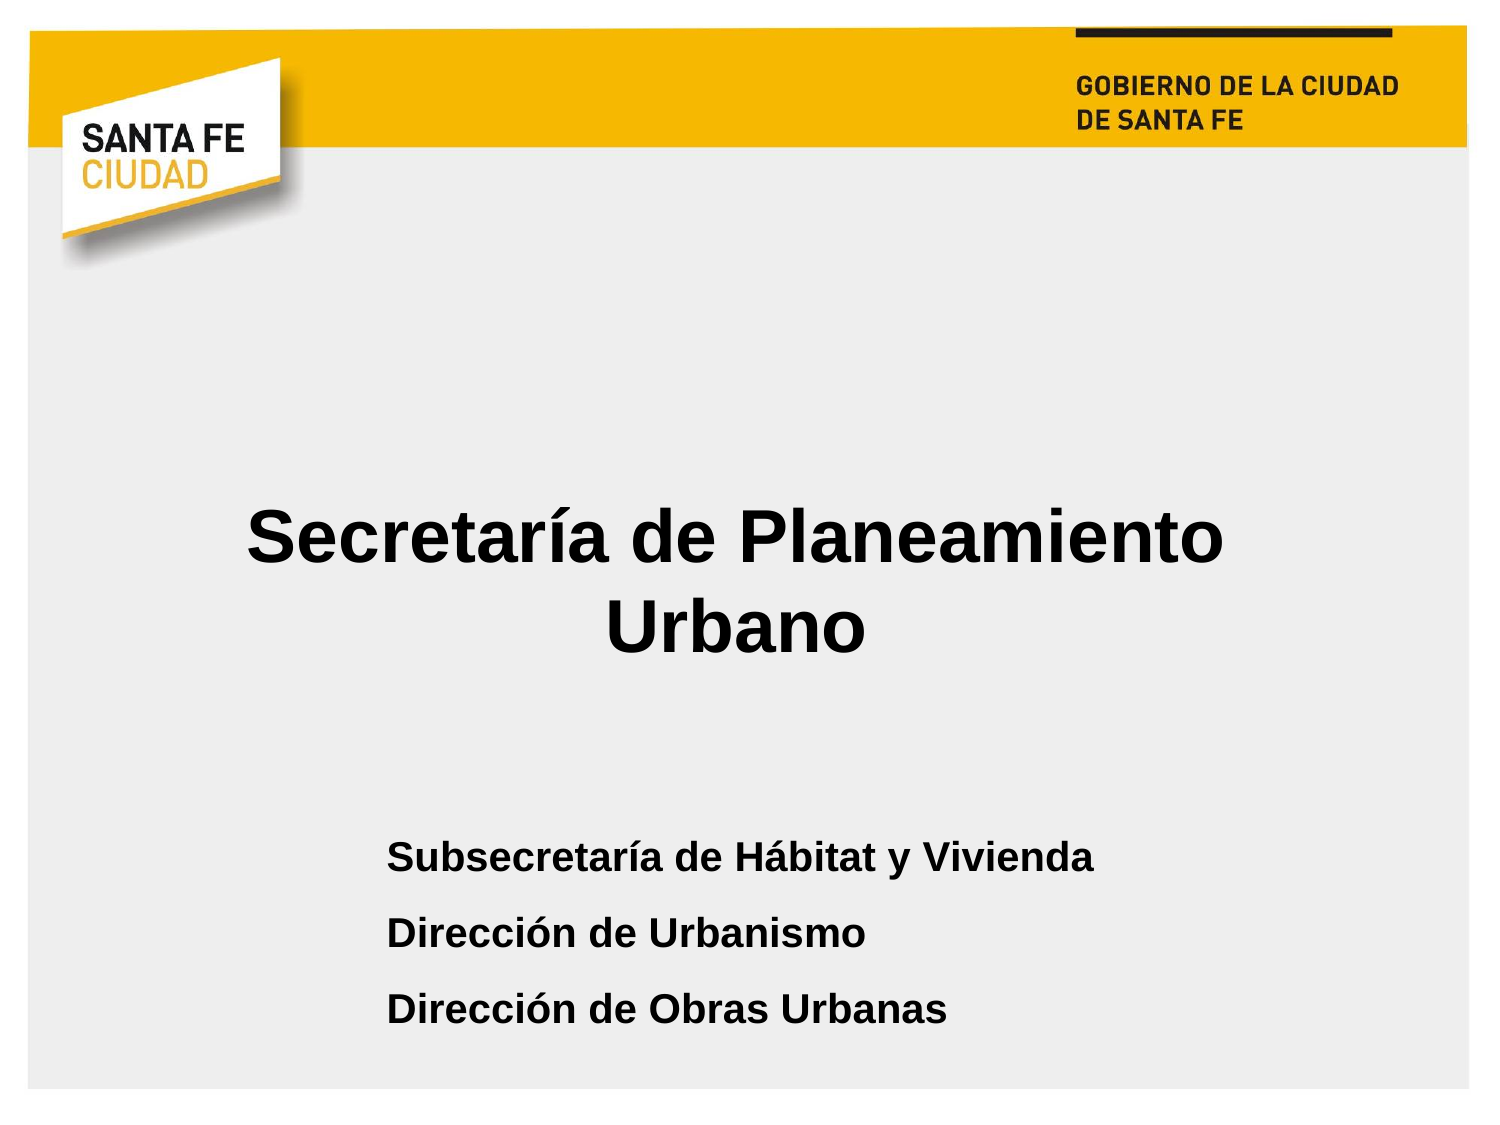

Secretaría de Planeamiento Urbano
 Subsecretaría de Hábitat y Vivienda
 Dirección de Urbanismo
 Dirección de Obras Urbanas